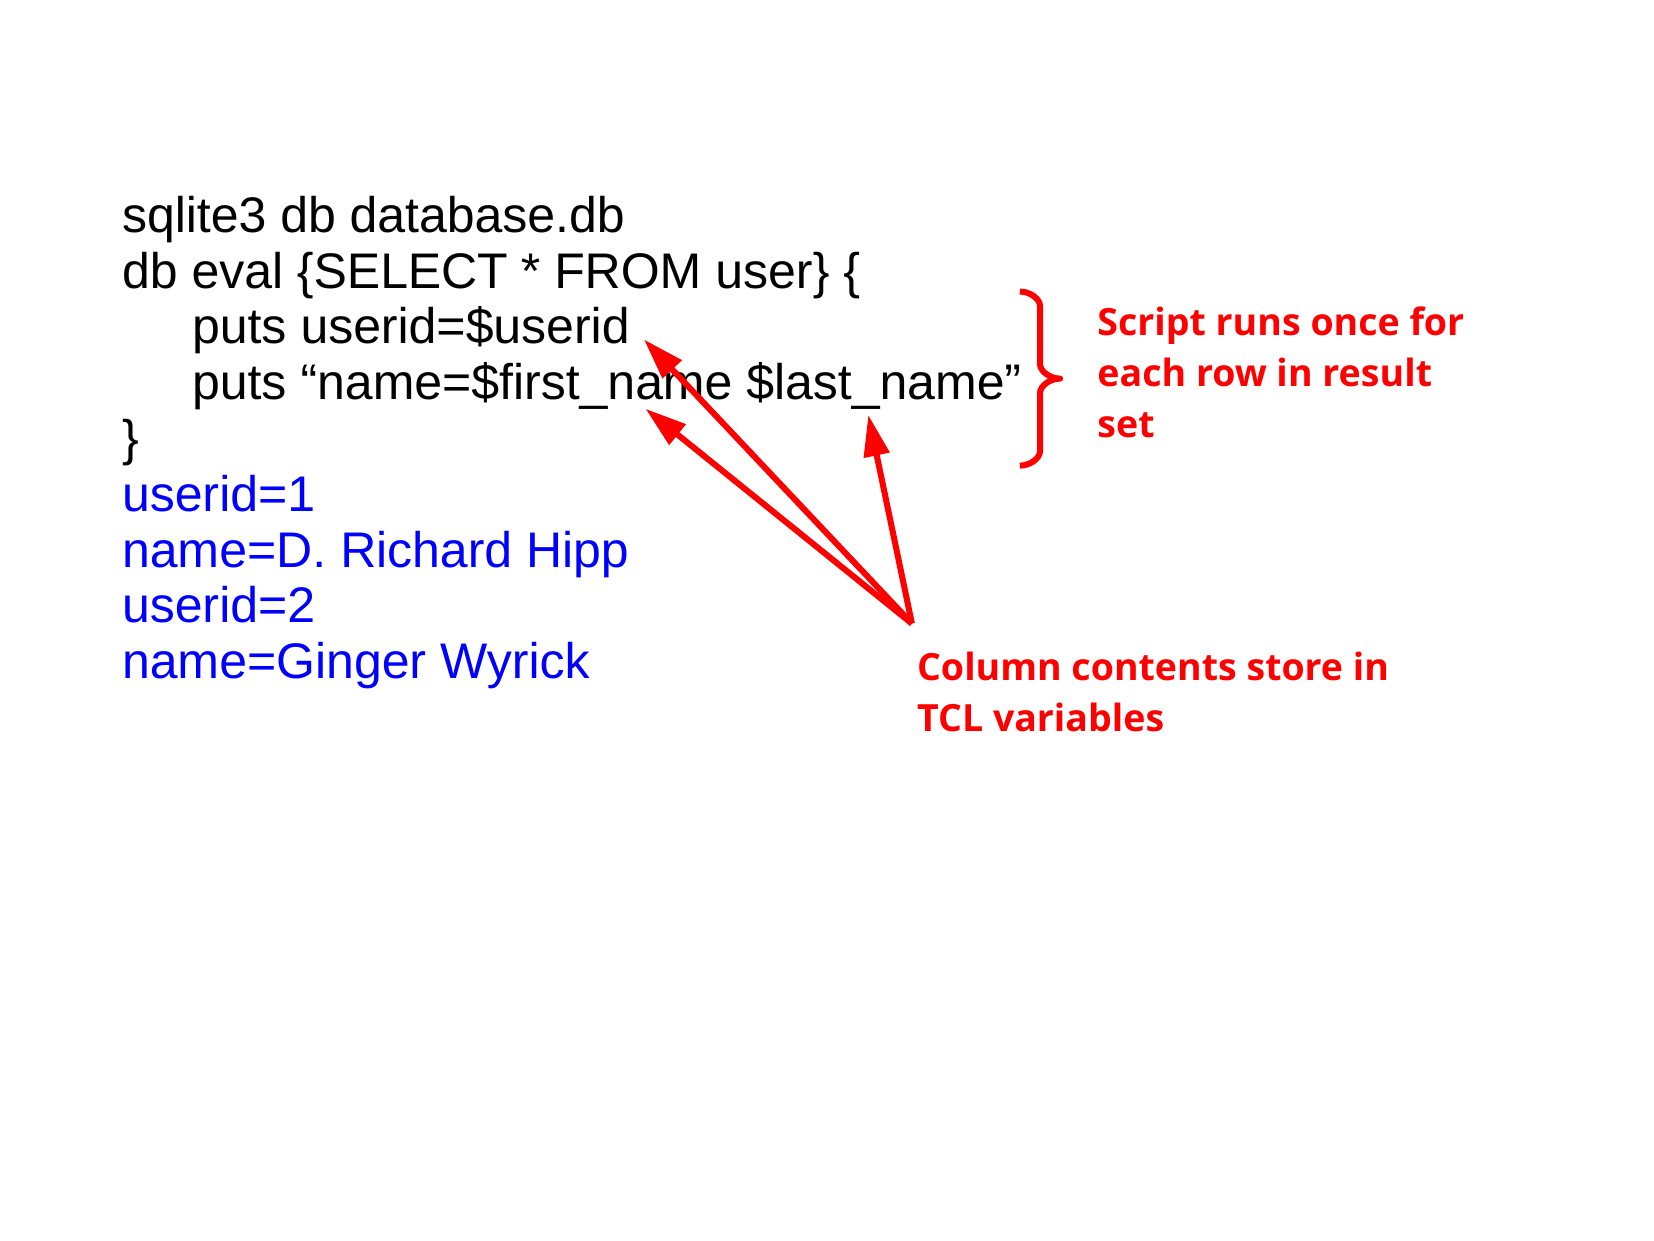

sqlite3 db database.db
db eval {SELECT * FROM user} {
 puts userid=$userid
 puts “name=$first_name $last_name”
}
userid=1
name=D. Richard Hipp
userid=2
name=Ginger Wyrick
Script runs once for
each row in result
set
Column contents store in
TCL variables